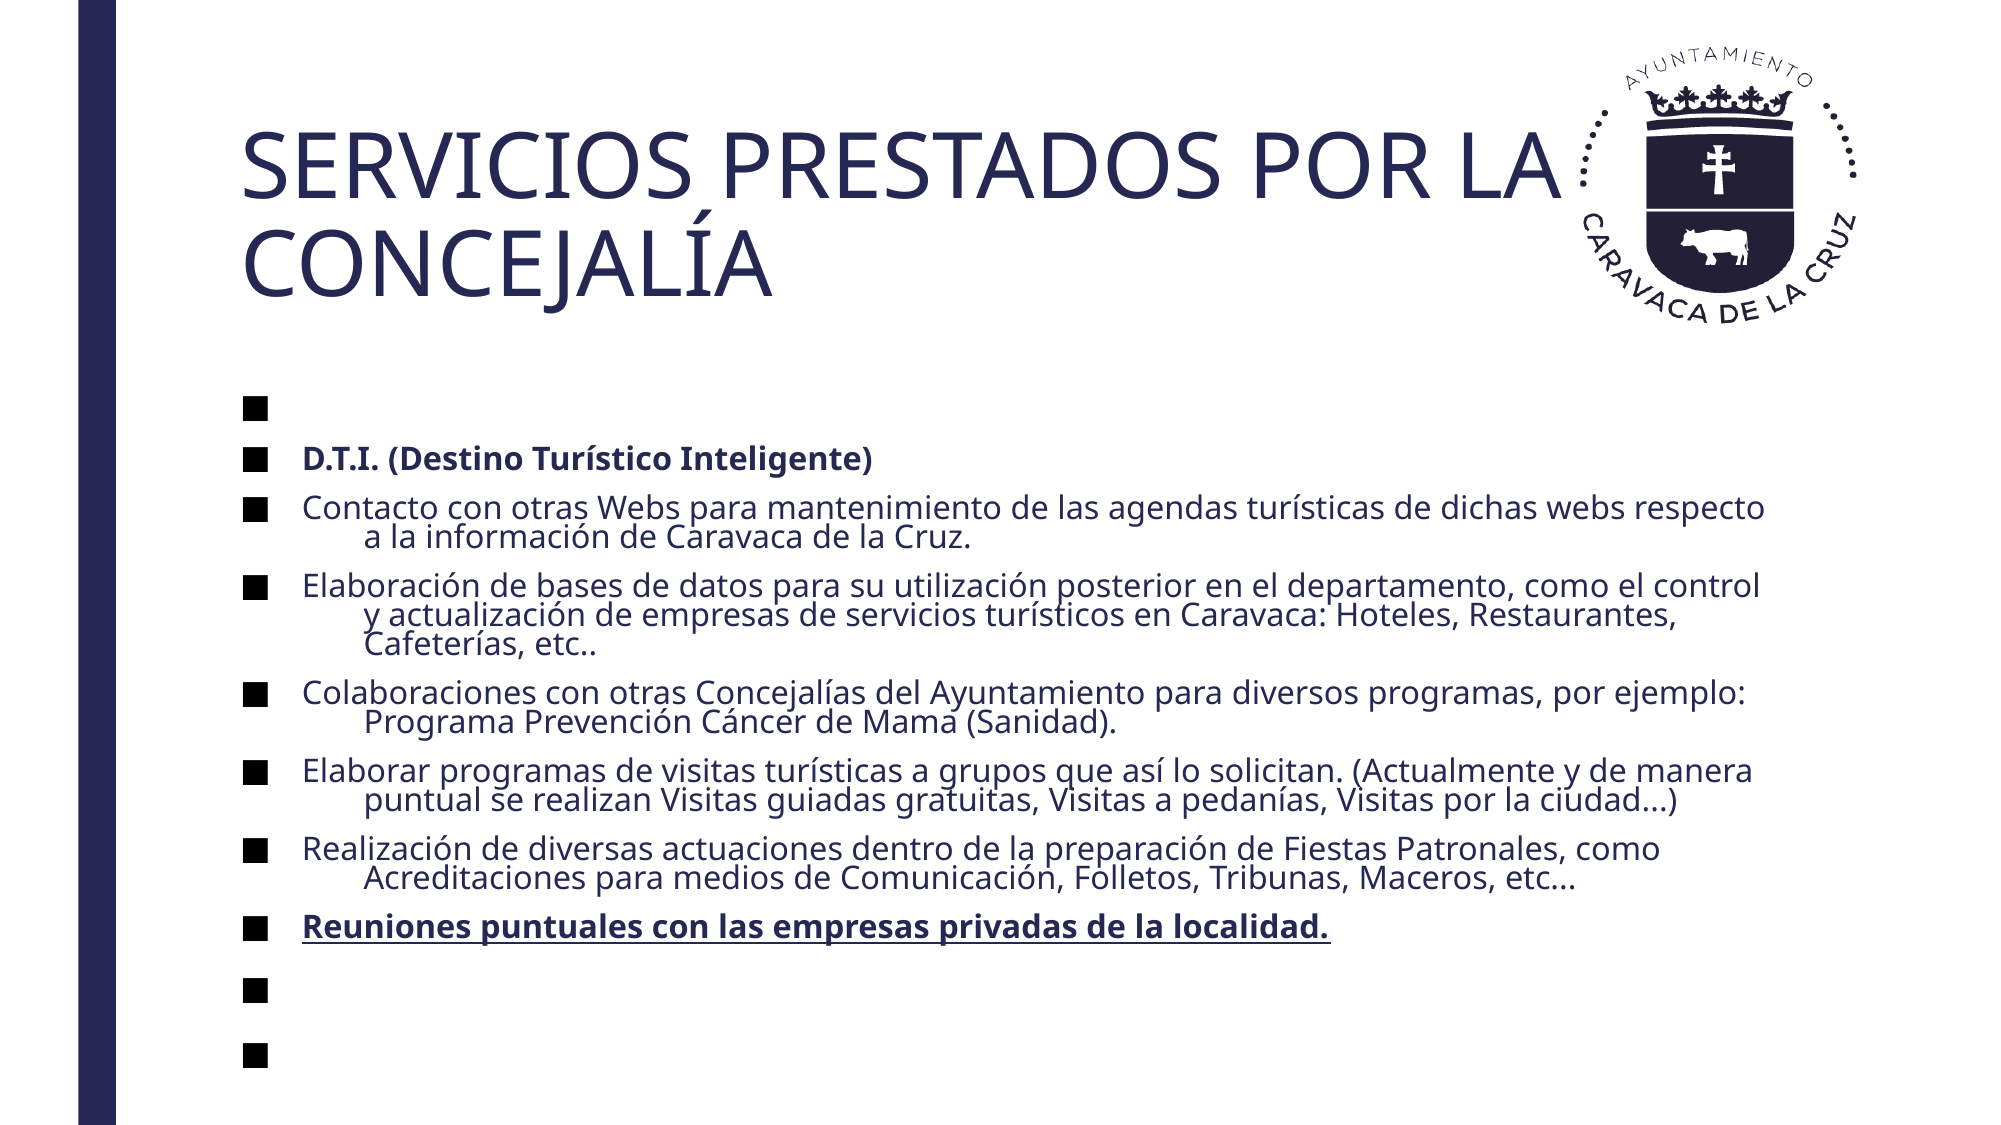

# SERVICIOS PRESTADOS POR LA CONCEJALÍA
D.T.I. (Destino Turístico Inteligente)
Contacto con otras Webs para mantenimiento de las agendas turísticas de dichas webs respecto a la información de Caravaca de la Cruz.
Elaboración de bases de datos para su utilización posterior en el departamento, como el control y actualización de empresas de servicios turísticos en Caravaca: Hoteles, Restaurantes, Cafeterías, etc..
Colaboraciones con otras Concejalías del Ayuntamiento para diversos programas, por ejemplo: Programa Prevención Cáncer de Mama (Sanidad).
Elaborar programas de visitas turísticas a grupos que así lo solicitan. (Actualmente y de manera puntual se realizan Visitas guiadas gratuitas, Visitas a pedanías, Visitas por la ciudad...)
Realización de diversas actuaciones dentro de la preparación de Fiestas Patronales, como Acreditaciones para medios de Comunicación, Folletos, Tribunas, Maceros, etc...
Reuniones puntuales con las empresas privadas de la localidad.